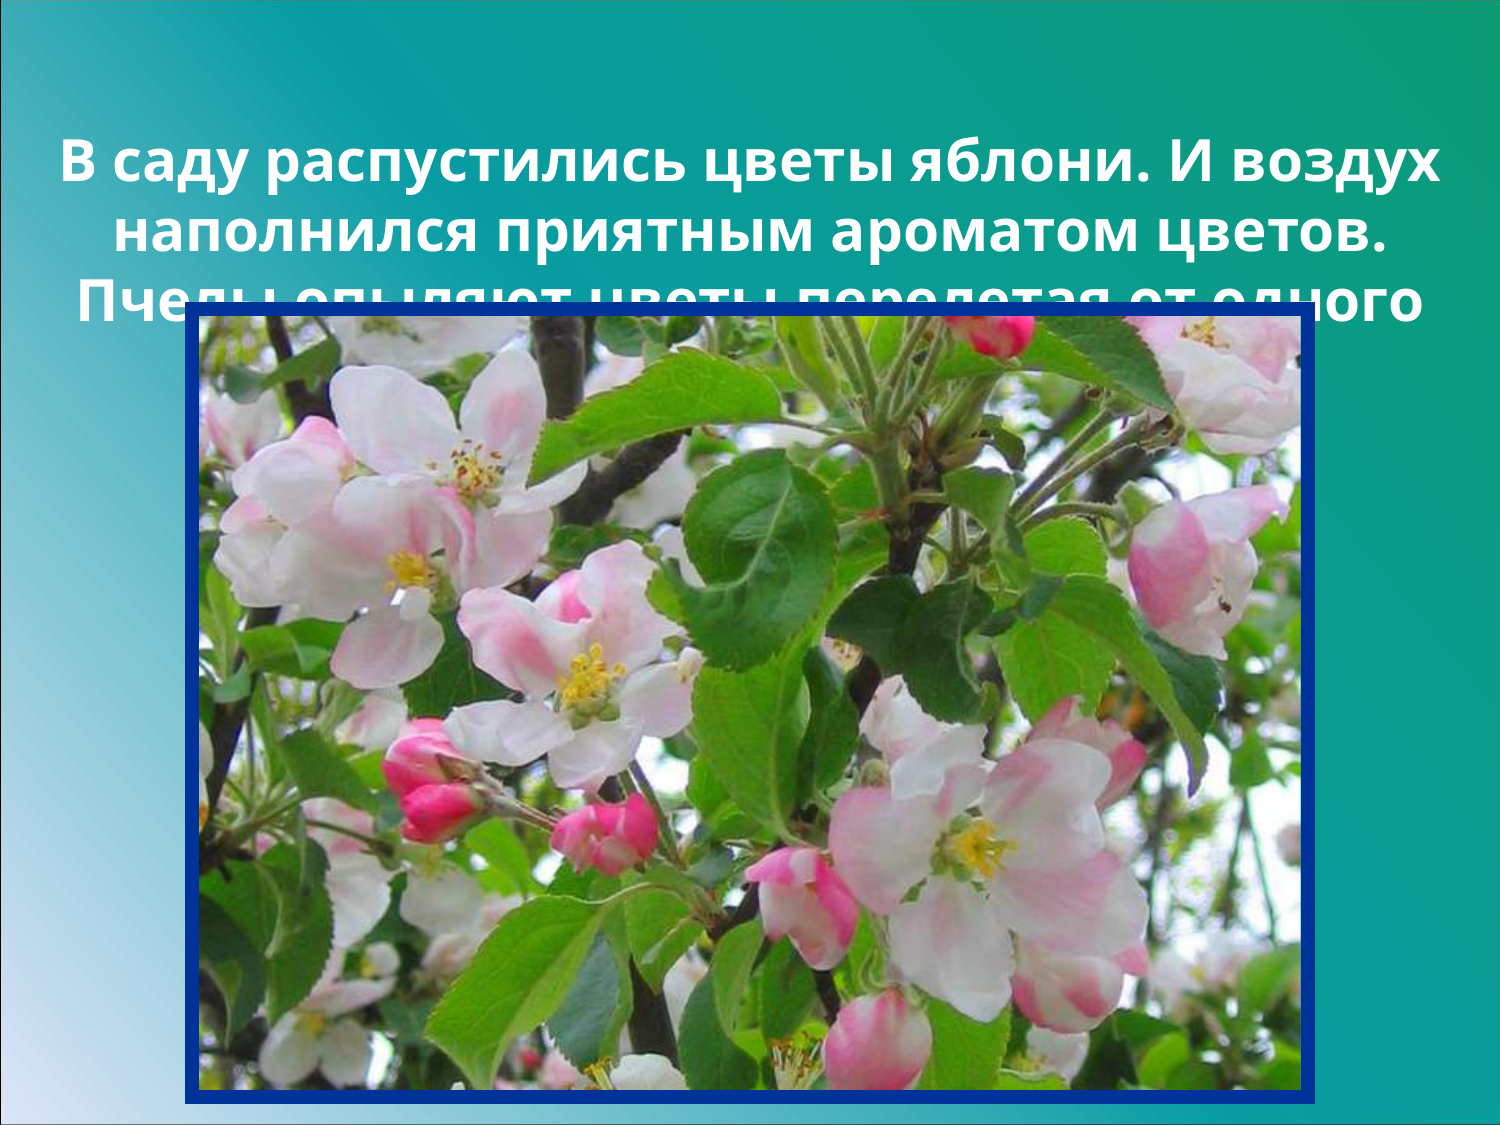

# В саду распустились цветы яблони. И воздух наполнился приятным ароматом цветов. Пчелы опыляют цветы перелетая от одного цветка к другому.